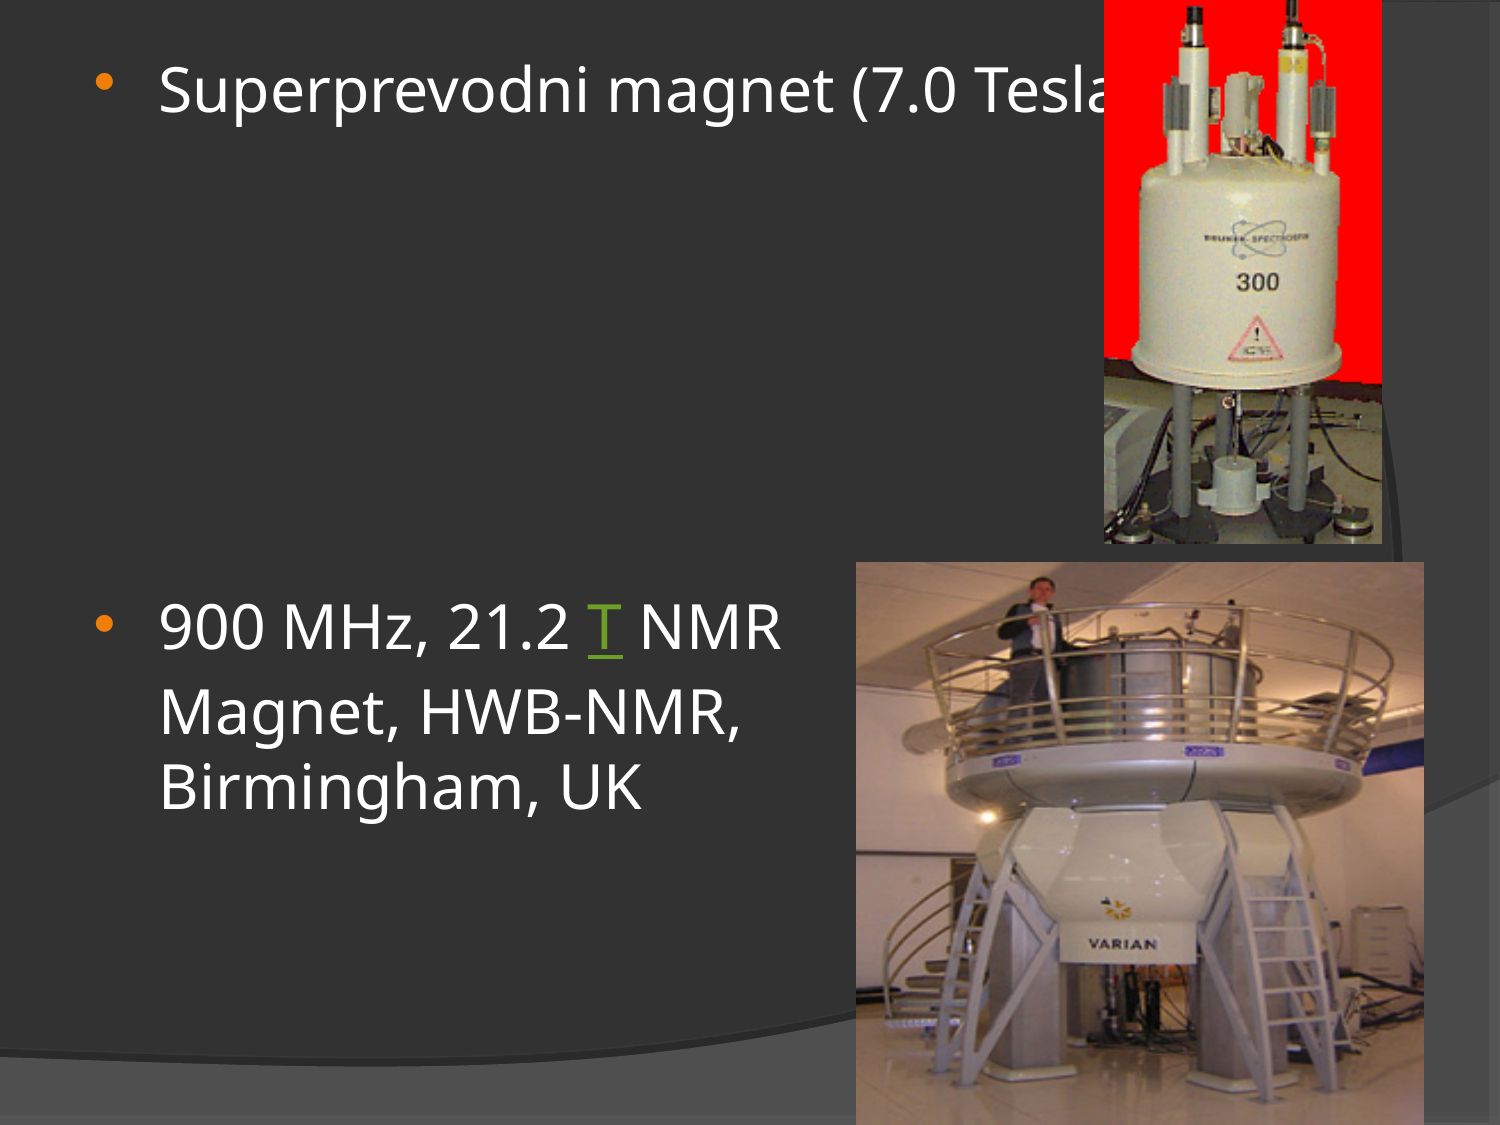

# Superprevodni magnet (7.0 Tesla)
900 MHz, 21.2 T NMR
Magnet, HWB-NMR,
Birmingham, UK